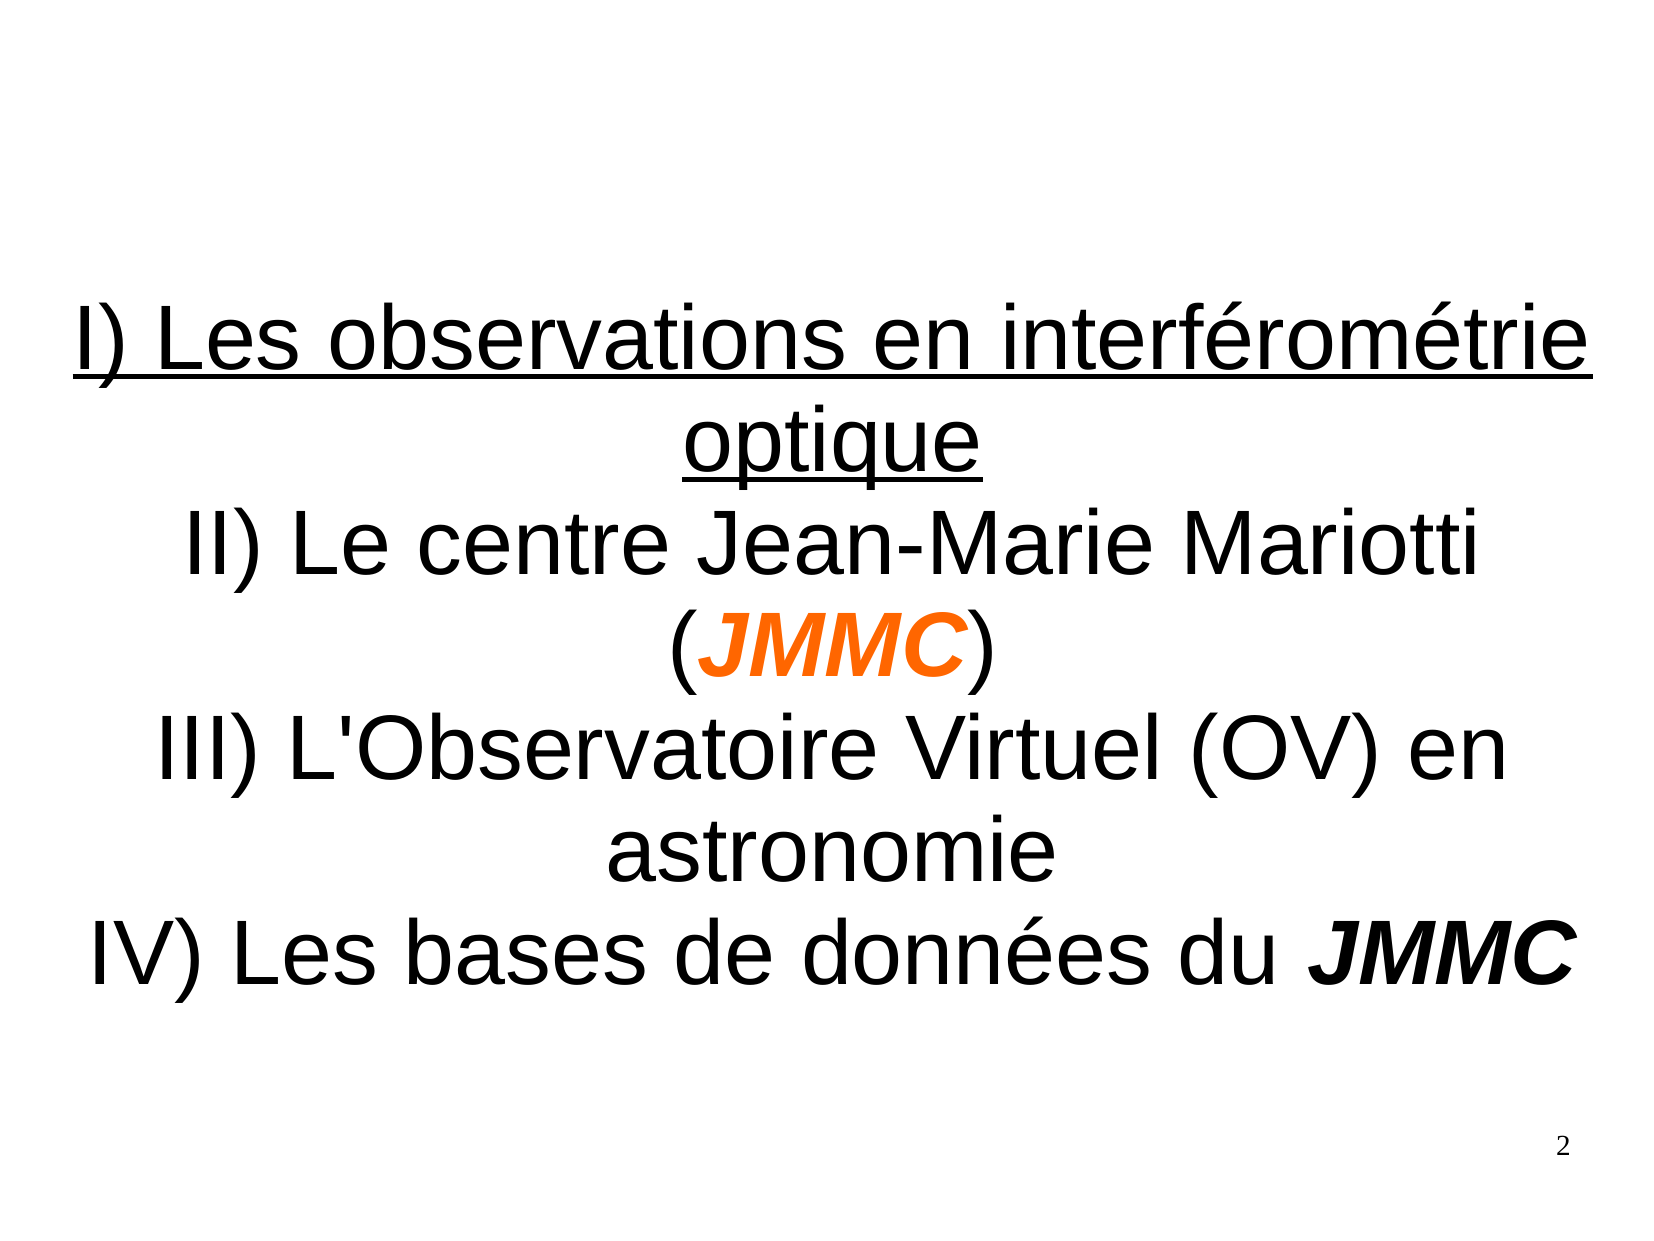

# I) Les observations en interférométrie optique II) Le centre Jean-Marie Mariotti (JMMC) III) L'Observatoire Virtuel (OV) en astronomie IV) Les bases de données du JMMC
2